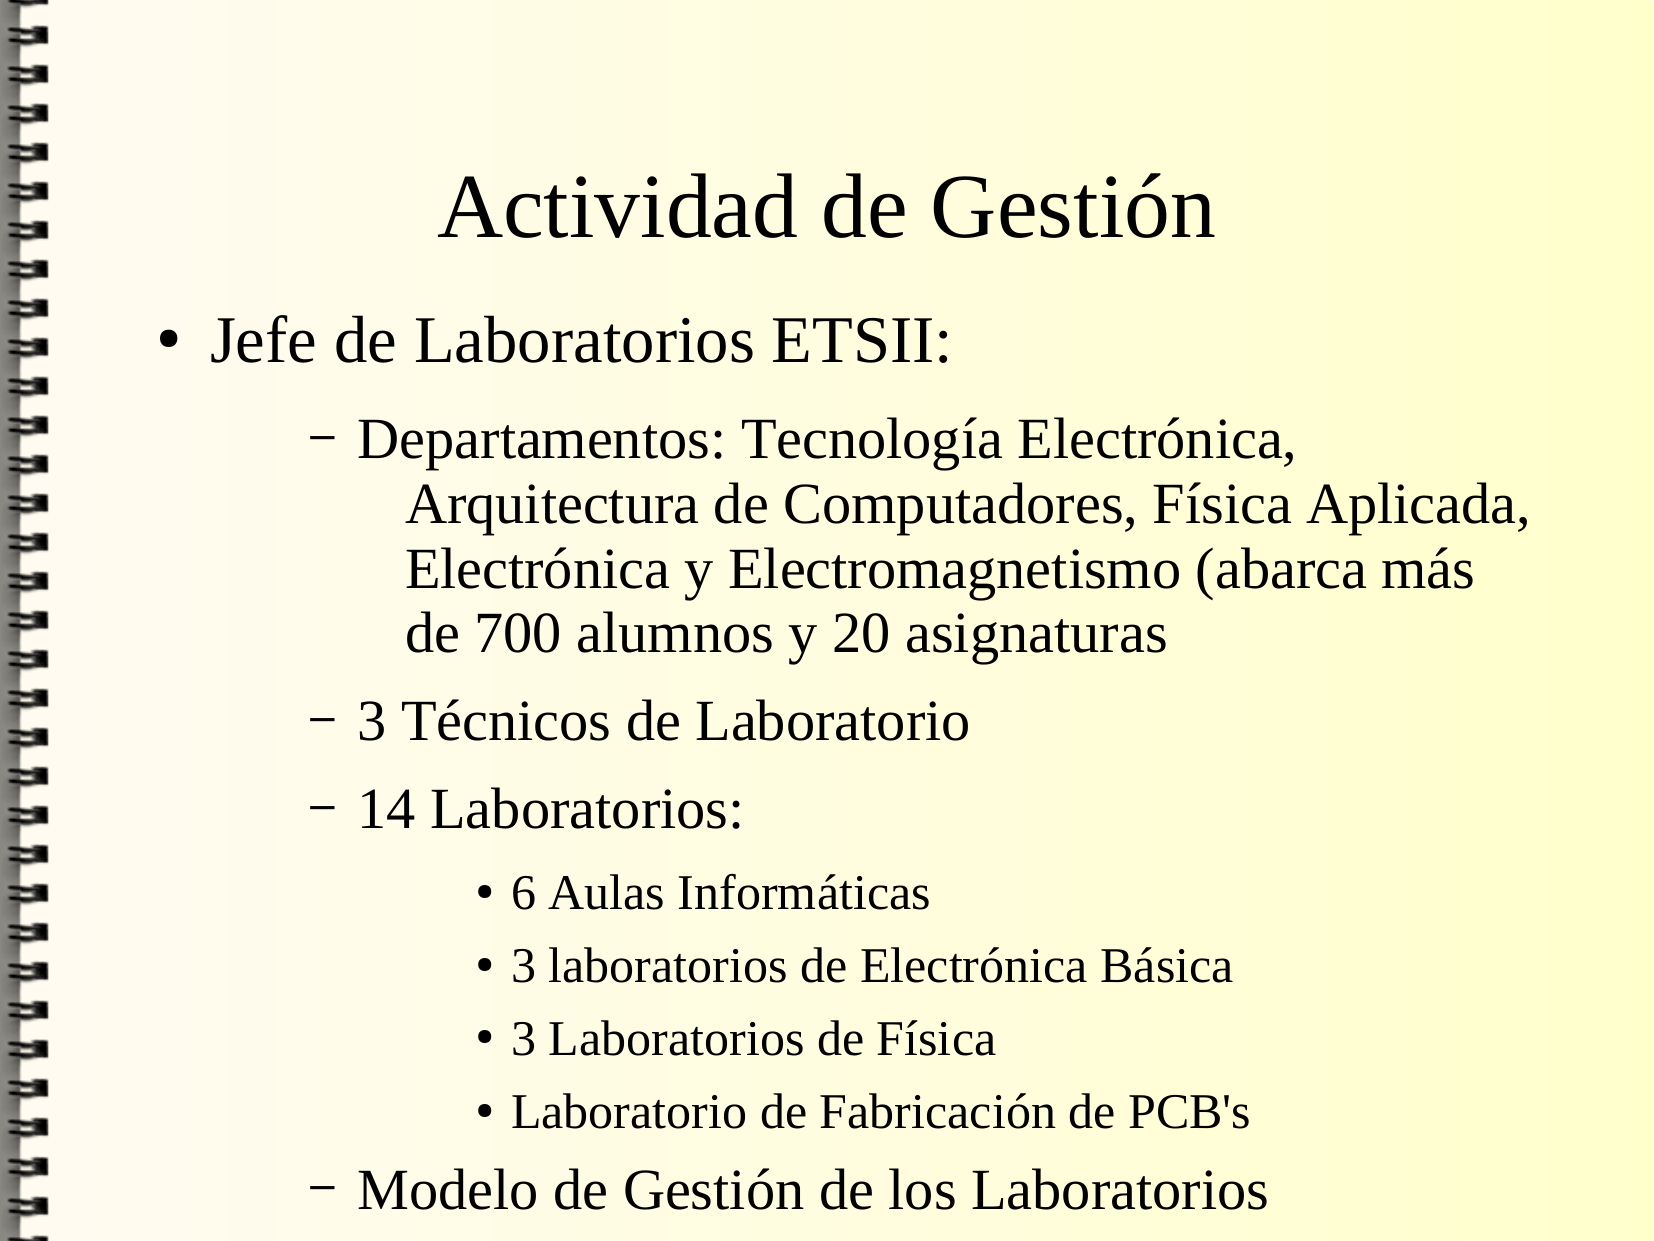

# Actividad de Gestión
Jefe de Laboratorios ETSII:
Departamentos: Tecnología Electrónica, Arquitectura de Computadores, Física Aplicada, Electrónica y Electromagnetismo (abarca más de 700 alumnos y 20 asignaturas
3 Técnicos de Laboratorio
14 Laboratorios:
6 Aulas Informáticas
3 laboratorios de Electrónica Básica
3 Laboratorios de Física
Laboratorio de Fabricación de PCB's
Modelo de Gestión de los Laboratorios